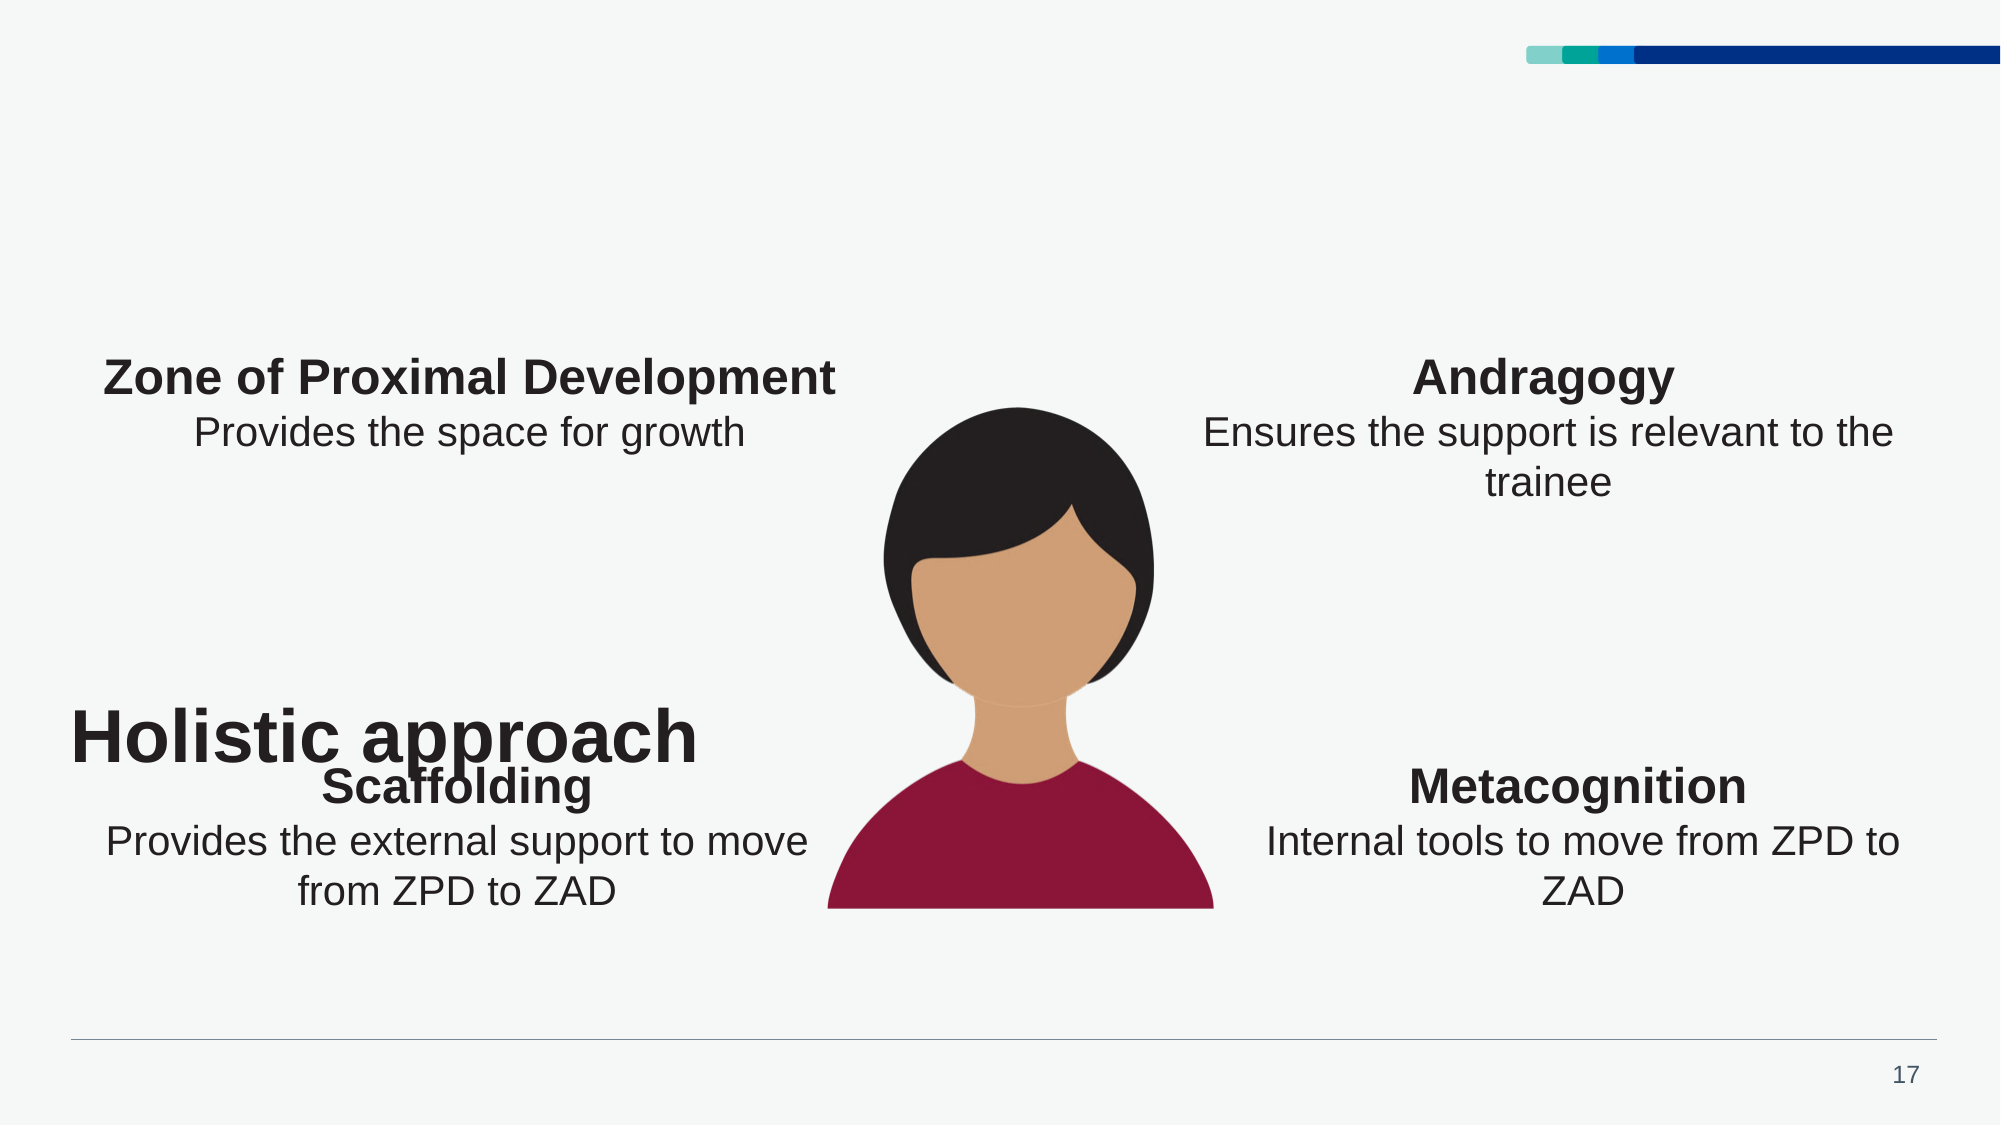

Zone of Proximal Development
Provides the space for growth
Andragogy
Ensures the support is relevant to the trainee
# Holistic approach
Scaffolding
Provides the external support to move from ZPD to ZAD
Metacognition
Internal tools to move from ZPD to ZAD